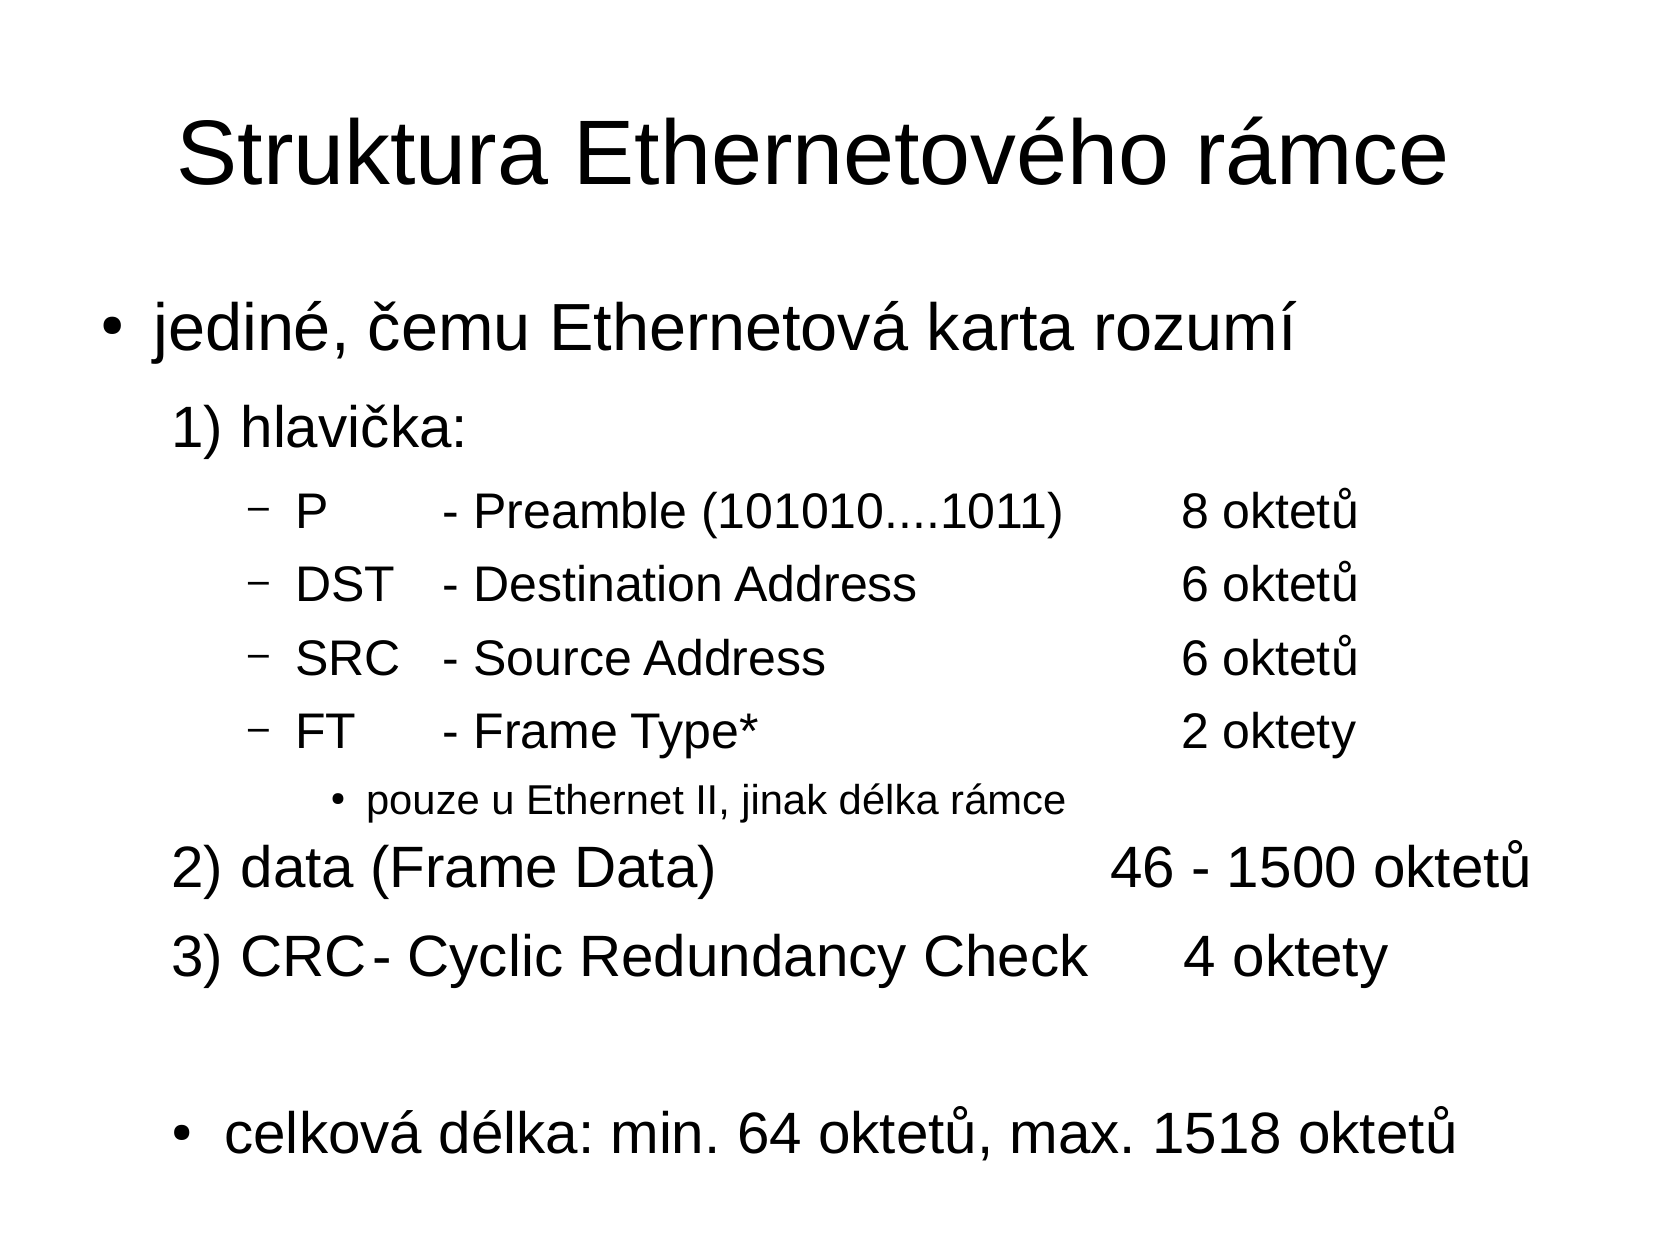

# Struktura Ethernetového rámce
jediné, čemu Ethernetová karta rozumí
 hlavička:
P		- Preamble (101010....1011)		8 oktetů
DST 	- Destination Address				6 oktetů
SRC	- Source Address					6 oktetů
FT		- Frame Type*						2 oktety
pouze u Ethernet II, jinak délka rámce
 data (Frame Data)						46 - 1500 oktetů
 CRC	- Cyclic Redundancy Check		4 oktety
celková délka: min. 64 oktetů, max. 1518 oktetů